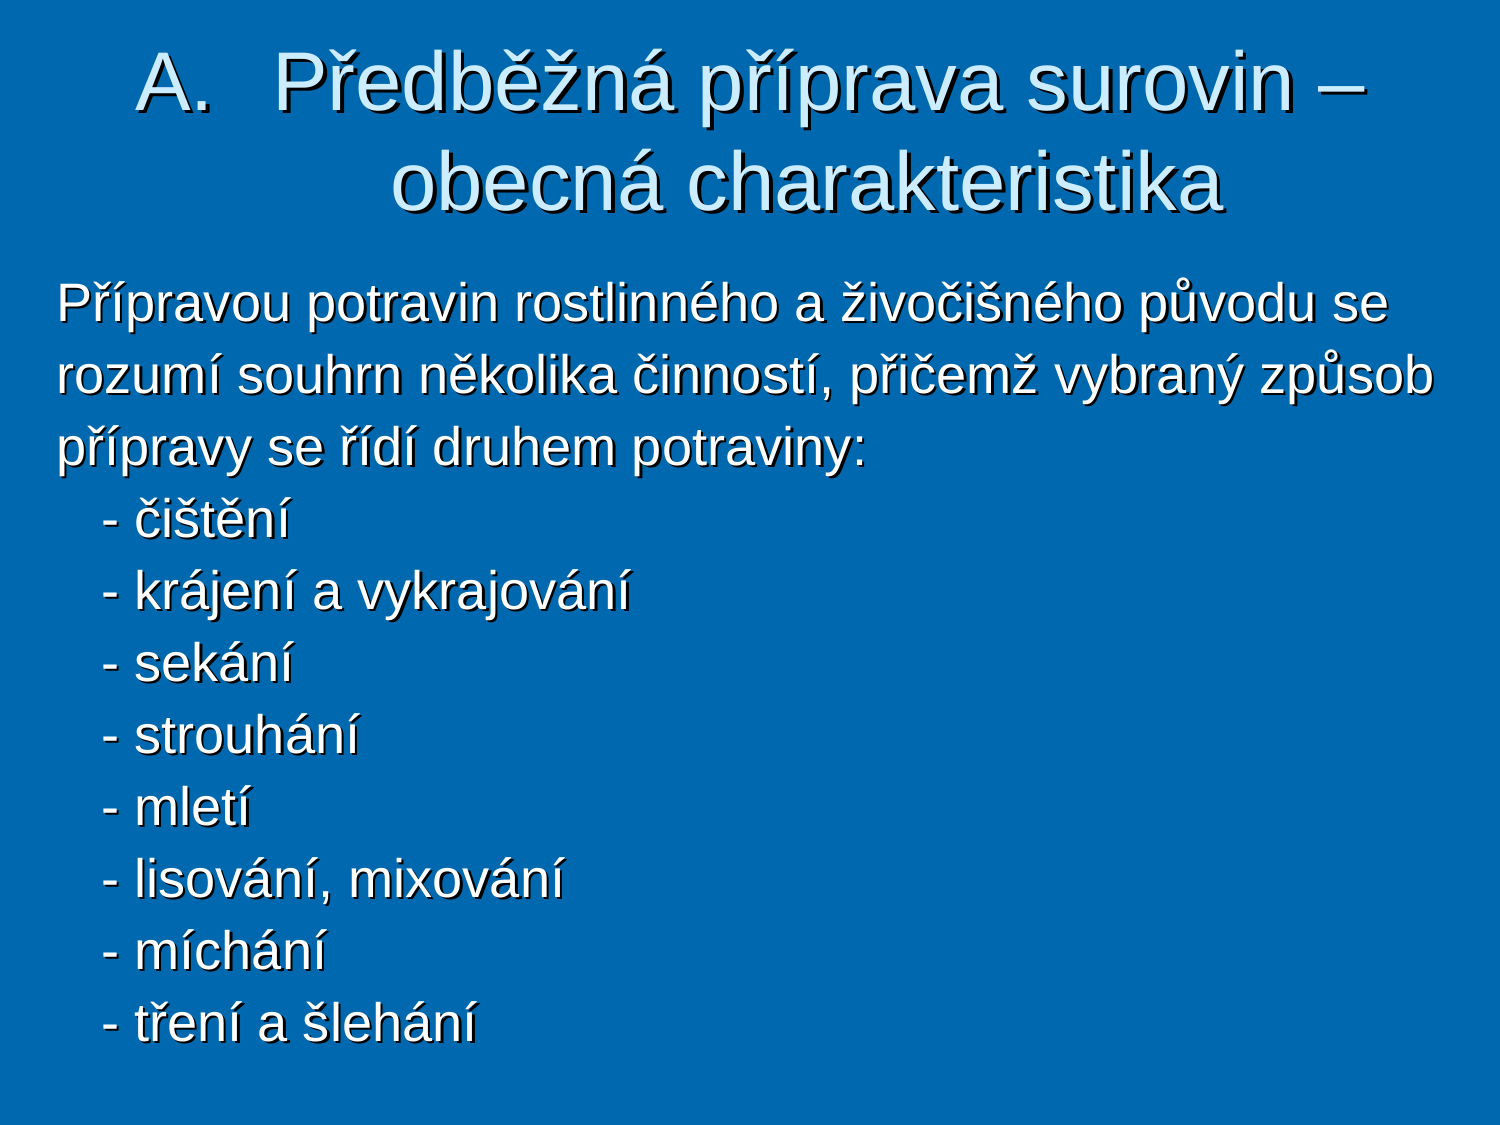

# Předběžná příprava surovin – obecná charakteristika
Přípravou potravin rostlinného a živočišného původu se
rozumí souhrn několika činností, přičemž vybraný způsob
přípravy se řídí druhem potraviny:
 - čištění
 - krájení a vykrajování
 - sekání
 - strouhání
 - mletí
 - lisování, mixování
 - míchání
 - tření a šlehání